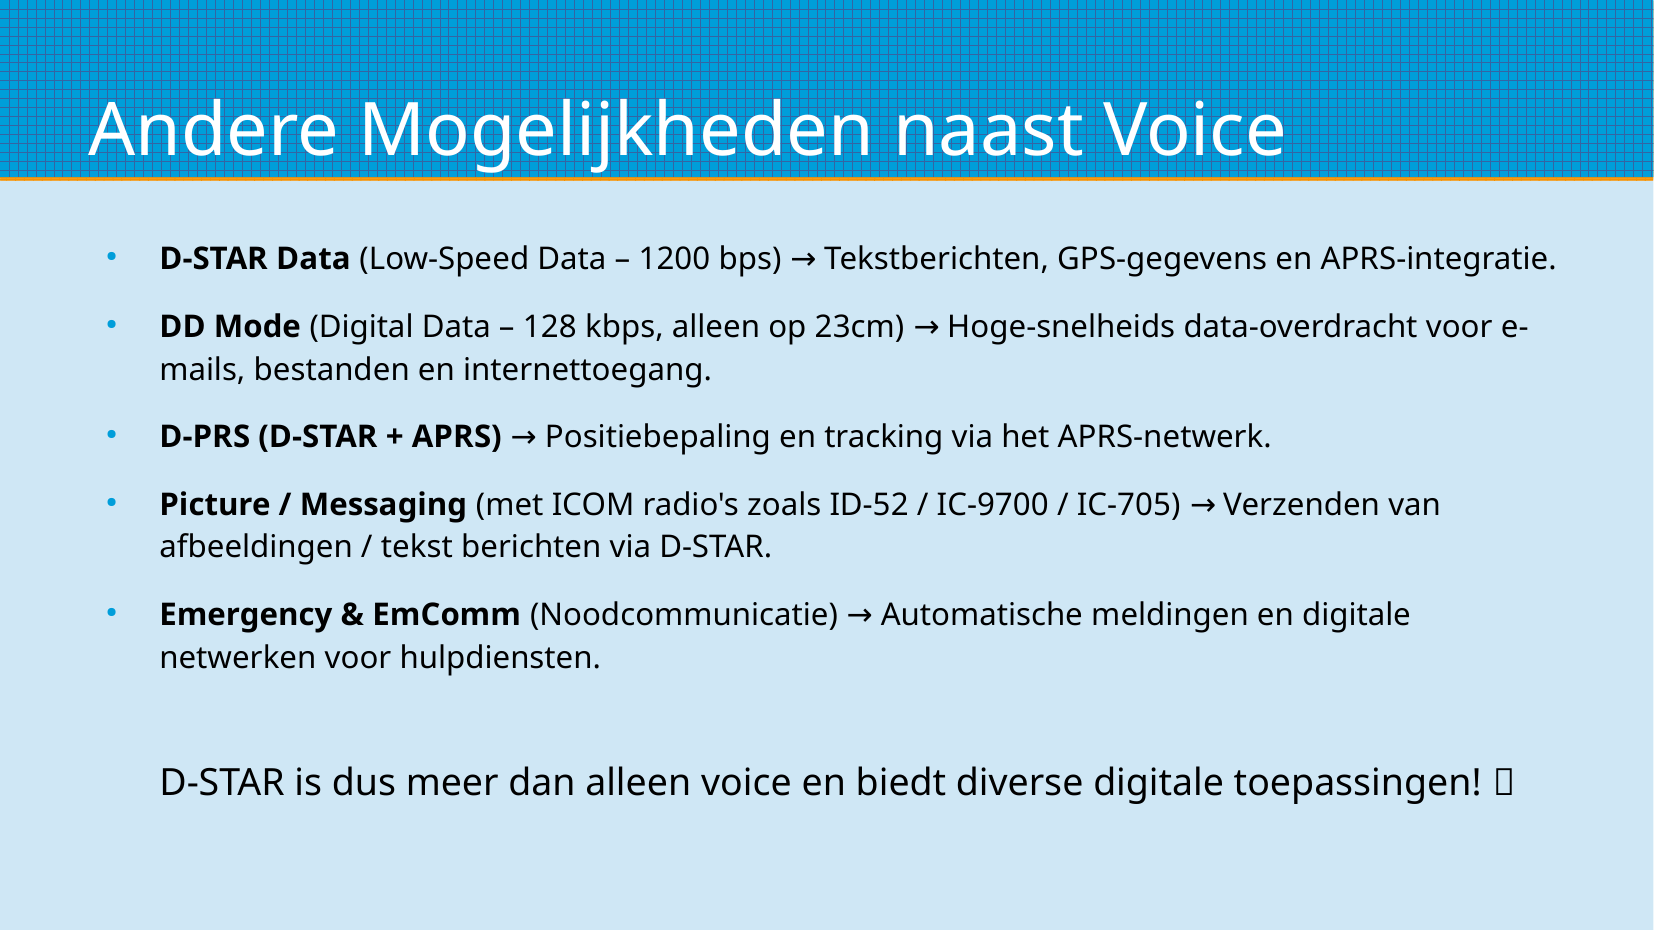

# Andere Mogelijkheden naast Voice
D-STAR Data (Low-Speed Data – 1200 bps) → Tekstberichten, GPS-gegevens en APRS-integratie.
DD Mode (Digital Data – 128 kbps, alleen op 23cm) → Hoge-snelheids data-overdracht voor e-mails, bestanden en internettoegang.
D-PRS (D-STAR + APRS) → Positiebepaling en tracking via het APRS-netwerk.
Picture / Messaging (met ICOM radio's zoals ID-52 / IC-9700 / IC-705) → Verzenden van afbeeldingen / tekst berichten via D-STAR.
Emergency & EmComm (Noodcommunicatie) → Automatische meldingen en digitale netwerken voor hulpdiensten.
D-STAR is dus meer dan alleen voice en biedt diverse digitale toepassingen! 🚀